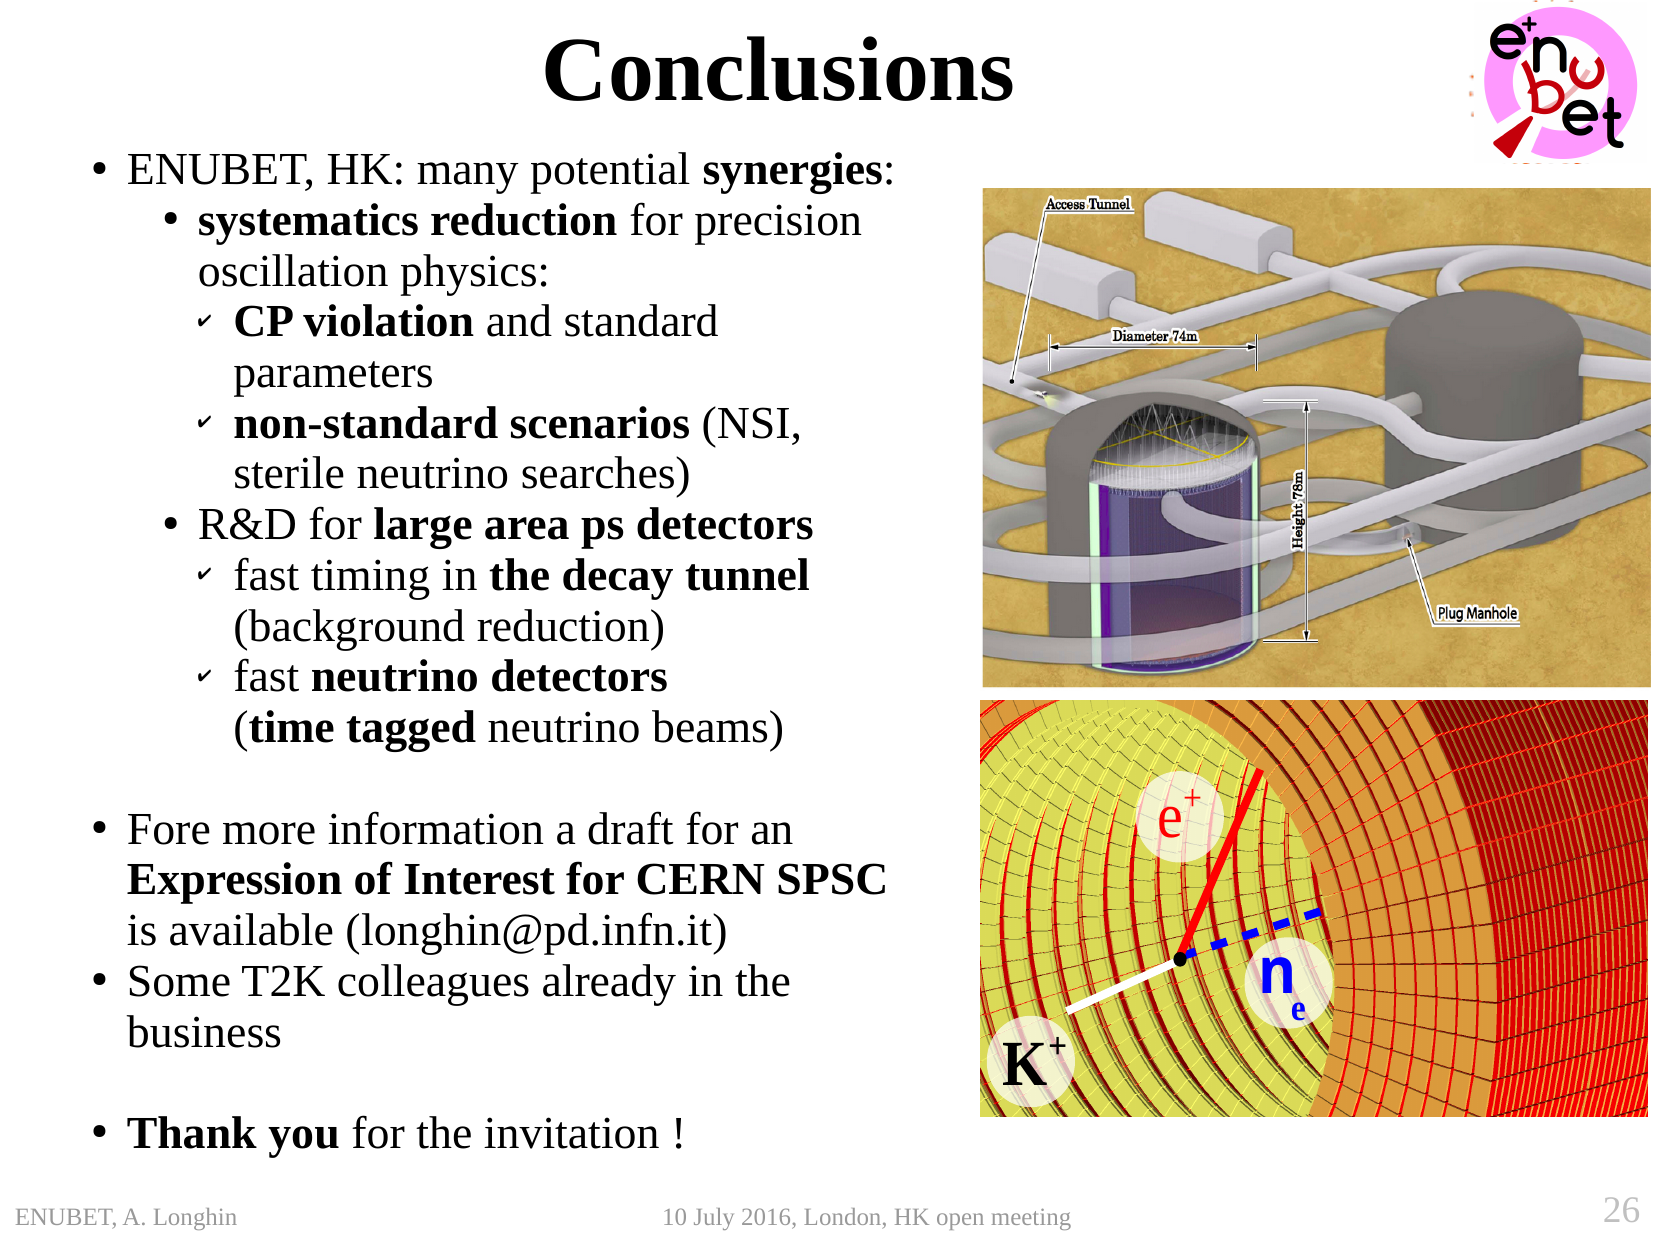

# Conclusions
ENUBET, HK: many potential synergies:
systematics reduction for precision oscillation physics:
CP violation and standard parameters
non-standard scenarios (NSI, sterile neutrino searches)
R&D for large area ps detectors
fast timing in the decay tunnel (background reduction)
fast neutrino detectors (time tagged neutrino beams)
Fore more information a draft for an Expression of Interest for CERN SPSC is available (longhin@pd.infn.it)
Some T2K colleagues already in the business
Thank you for the invitation !